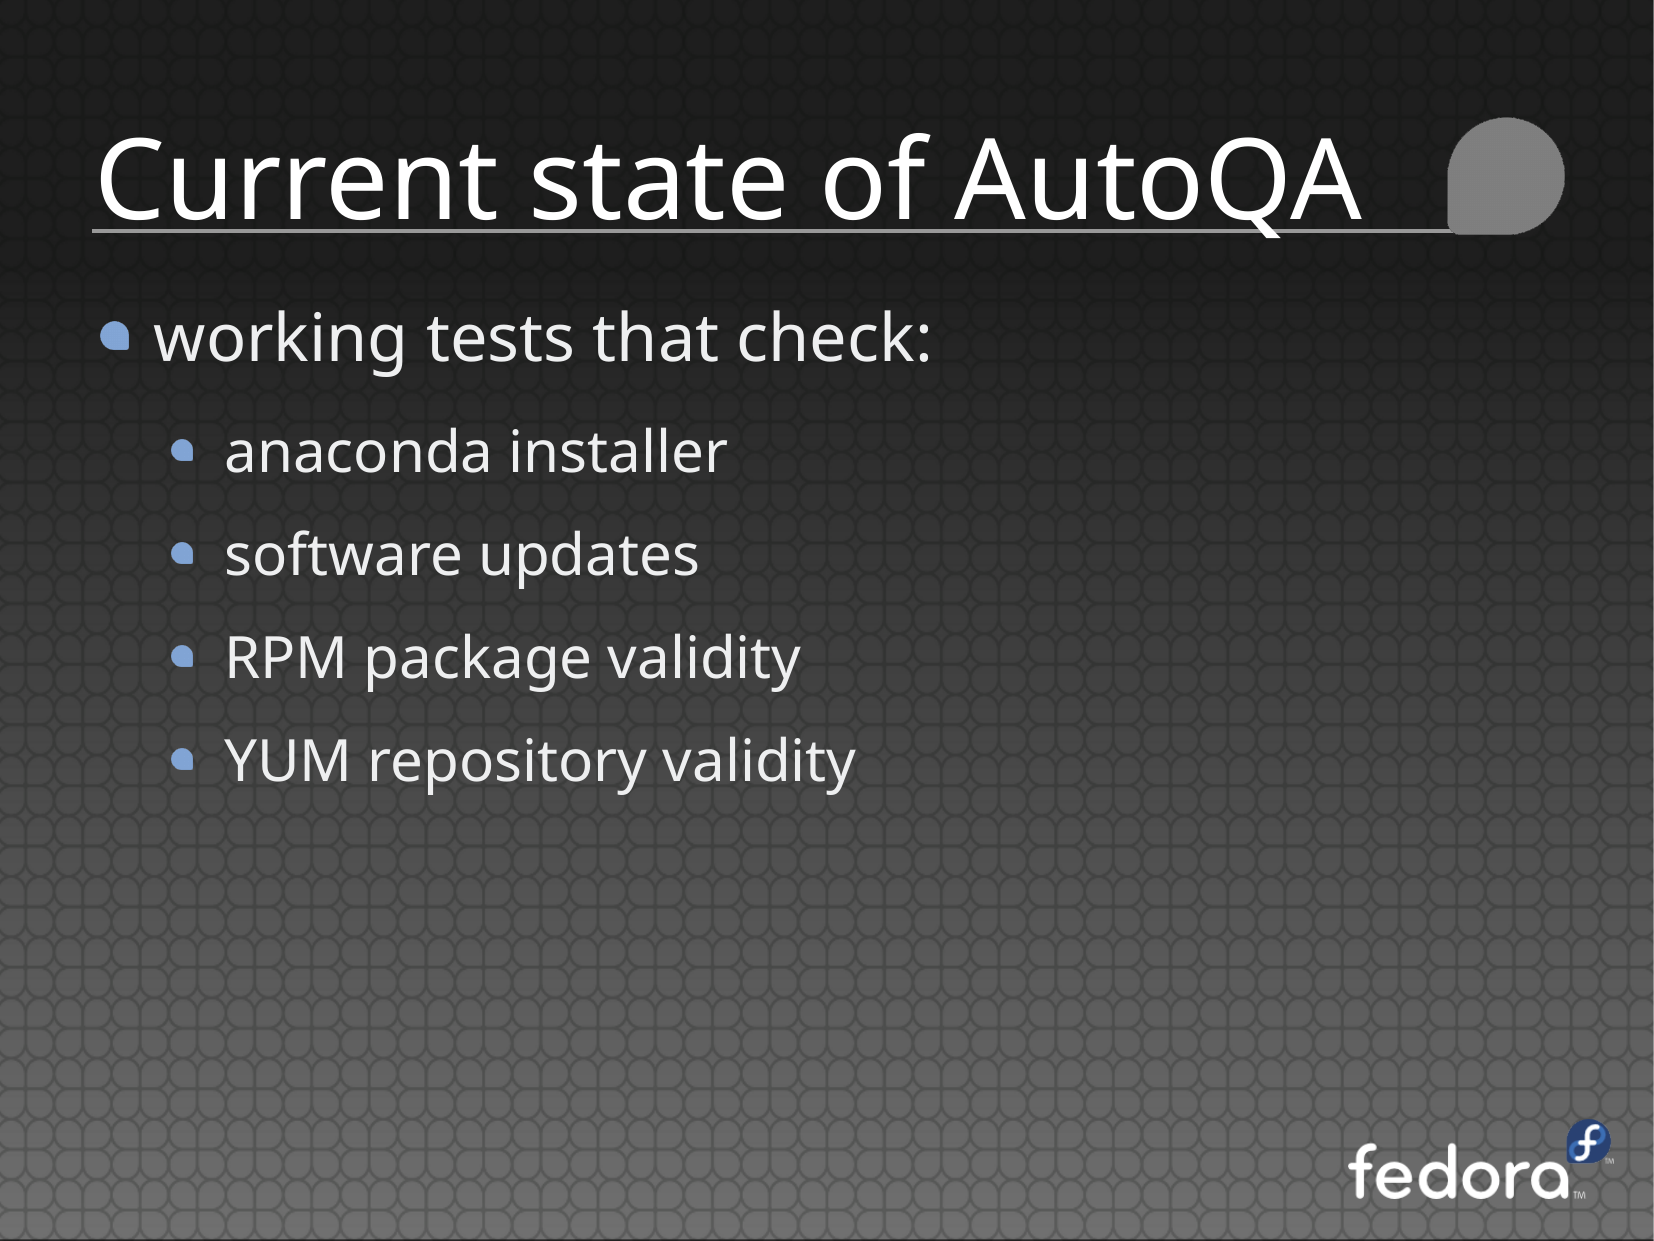

Current state of AutoQA
# working tests that check:
anaconda installer
software updates
RPM package validity
YUM repository validity